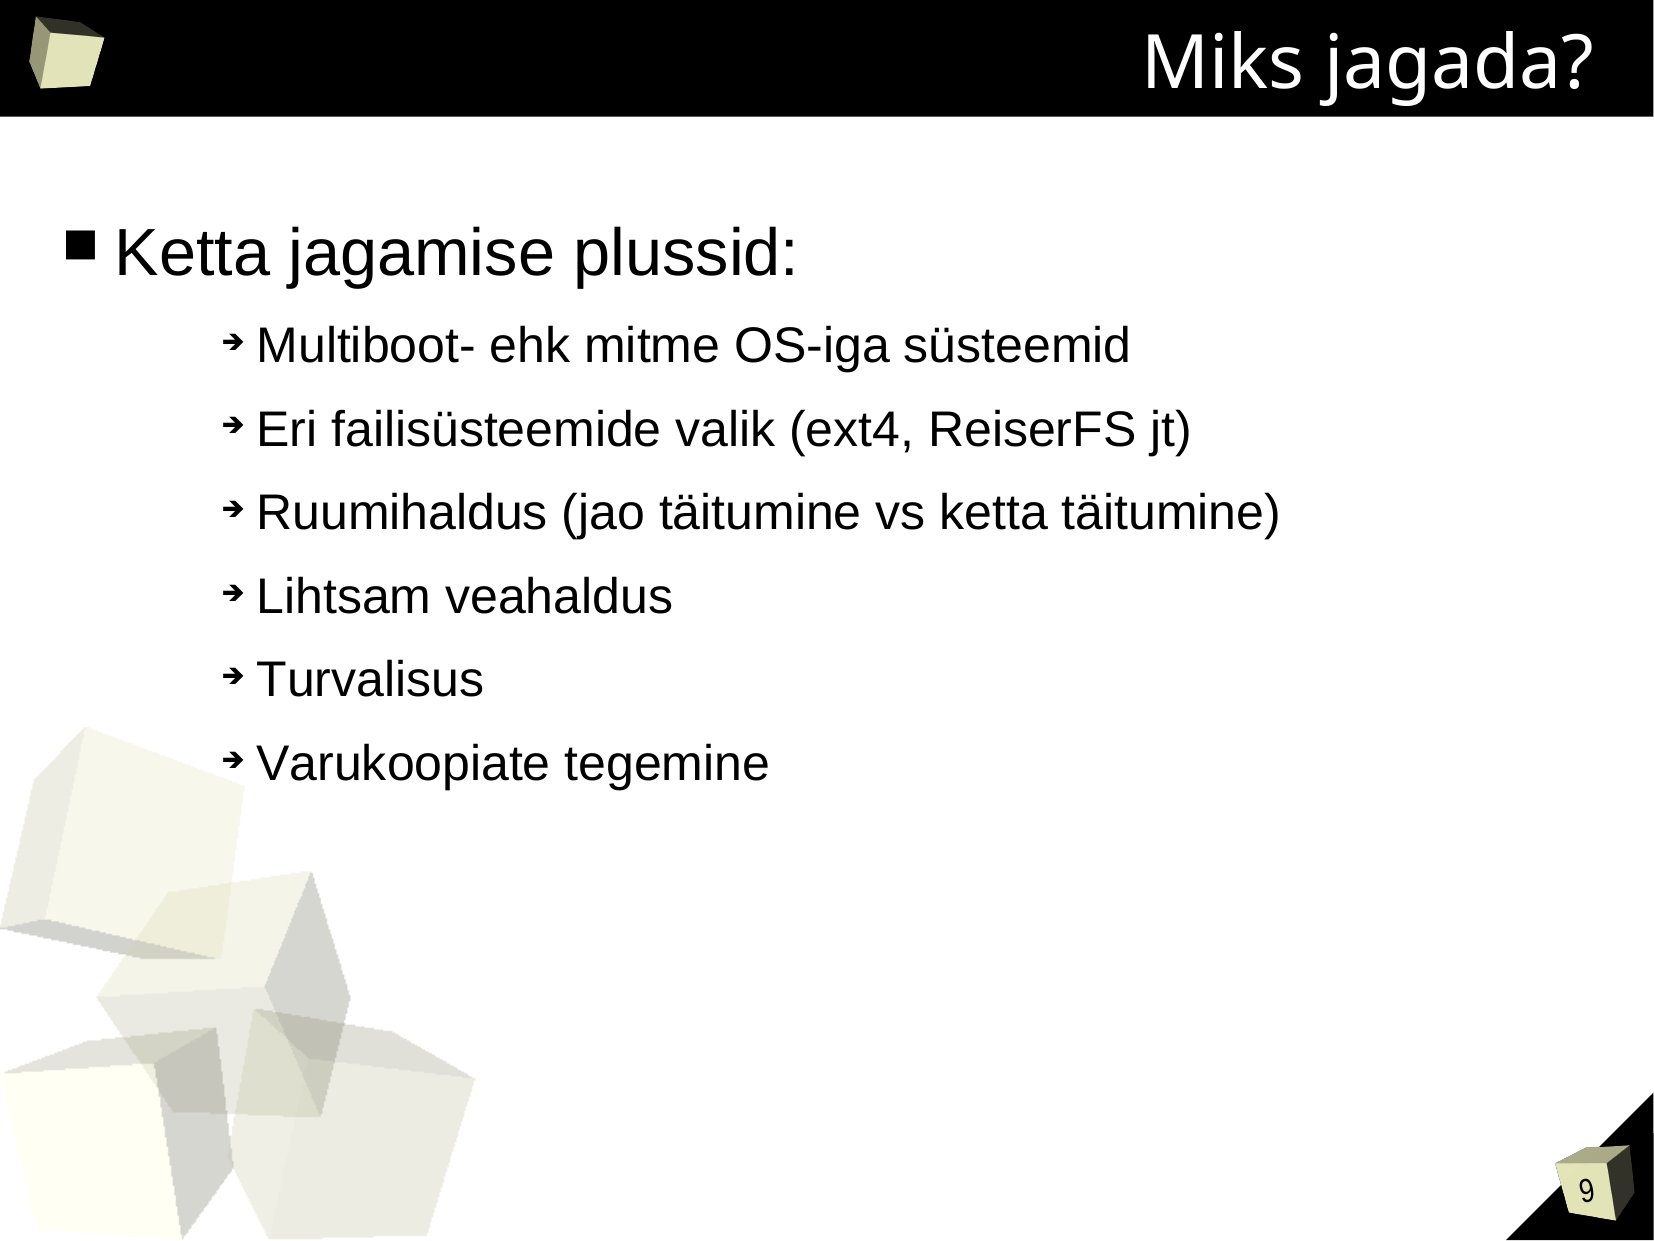

# Miks jagada?
Ketta jagamise plussid:
Multiboot- ehk mitme OS-iga süsteemid
Eri failisüsteemide valik (ext4, ReiserFS jt)
Ruumihaldus (jao täitumine vs ketta täitumine)
Lihtsam veahaldus
Turvalisus
Varukoopiate tegemine